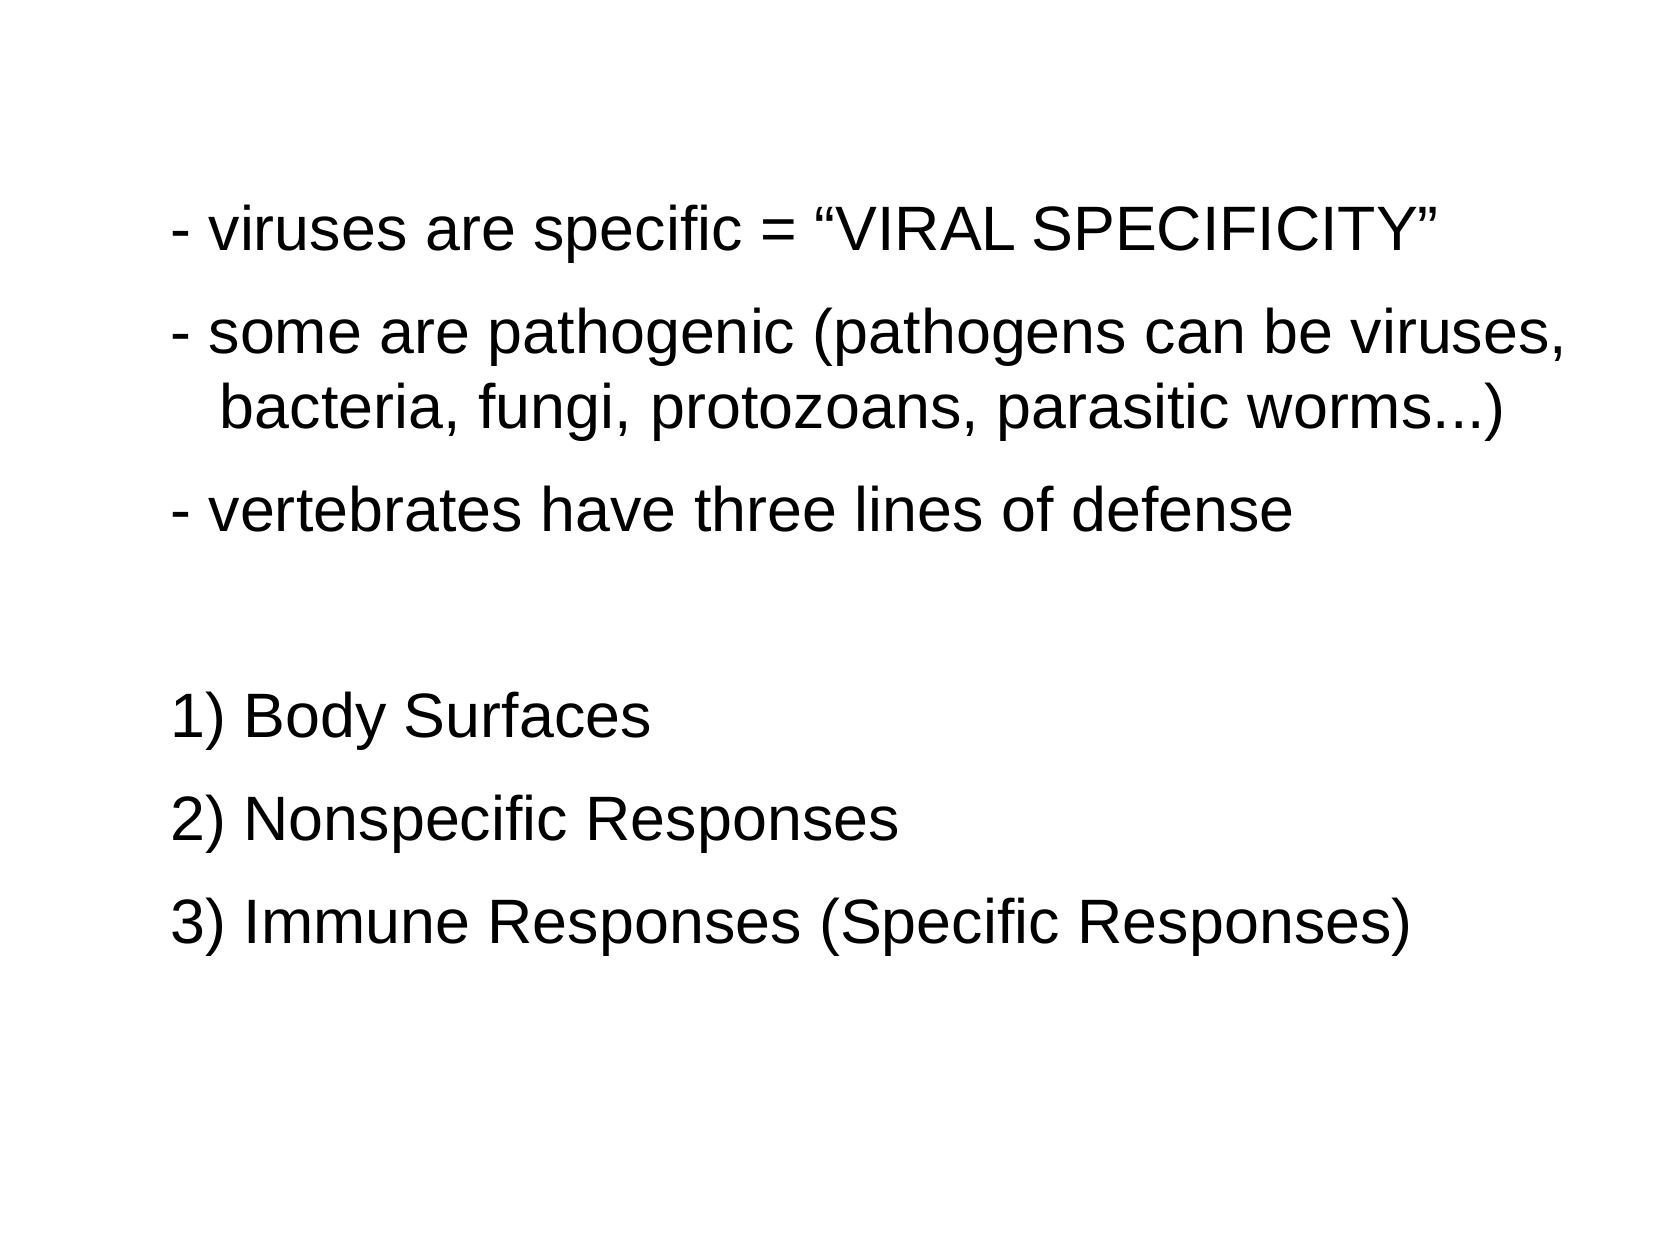

# - viruses are specific = “VIRAL SPECIFICITY”
- some are pathogenic (pathogens can be viruses, bacteria, fungi, protozoans, parasitic worms...)
- vertebrates have three lines of defense
1) Body Surfaces
2) Nonspecific Responses
3) Immune Responses (Specific Responses)